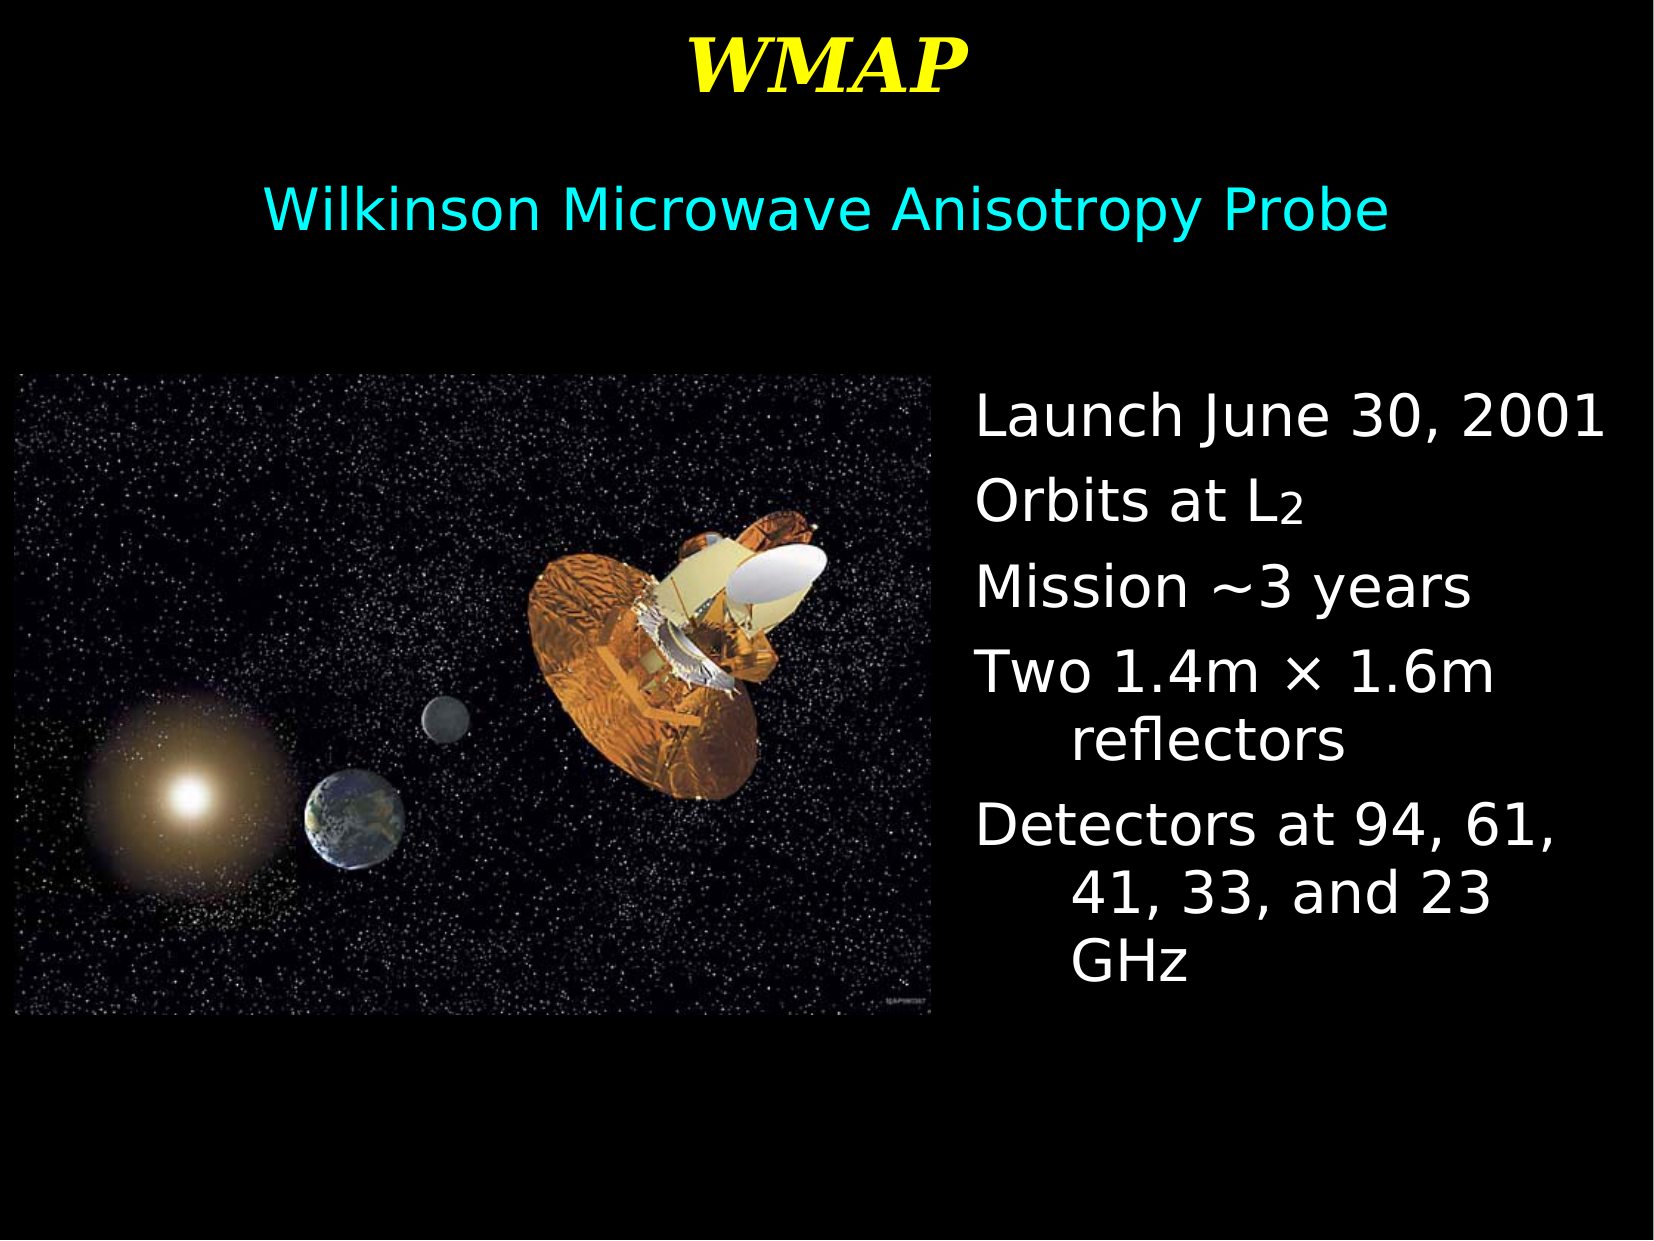

WMAP
Wilkinson Microwave Anisotropy Probe
Launch June 30, 2001
Orbits at L2
Mission ~3 years
Two 1.4m × 1.6m reflectors
Detectors at 94, 61, 41, 33, and 23 GHz